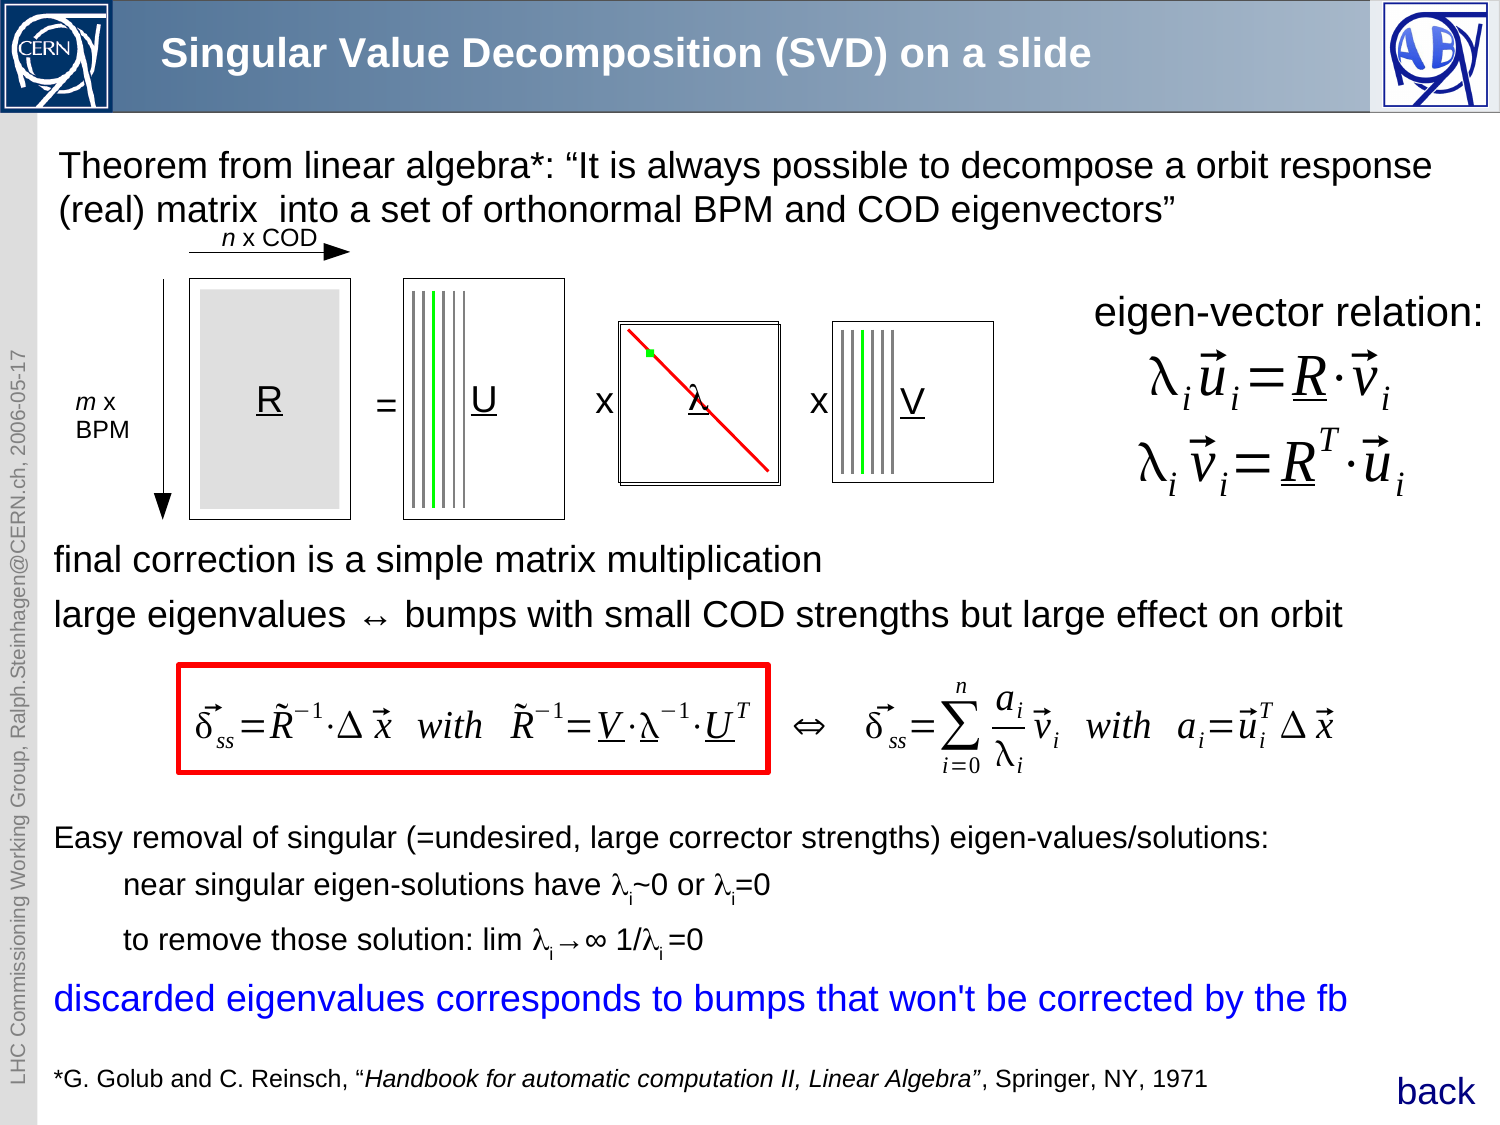

# Singular Value Decomposition (SVD) on a slide
Theorem from linear algebra*: “It is always possible to decompose a orbit response (real) matrix into a set of orthonormal BPM and COD eigenvectors”
n x COD
U
R
T
l
V
x
x
=
m x BPM
response matrix
COD eigenvectors
BPM eigenvectors
eigenvalues
eigen-vector relation:
final correction is a simple matrix multiplication
large eigenvalues ↔ bumps with small COD strengths but large effect on orbit
Easy removal of singular (=undesired, large corrector strengths) eigen-values/solutions:
near singular eigen-solutions have li~0 or li=0
to remove those solution: lim li→∞ 1/li =0
discarded eigenvalues corresponds to bumps that won't be corrected by the fb
*G. Golub and C. Reinsch, “Handbook for automatic computation II, Linear Algebra”, Springer, NY, 1971
back